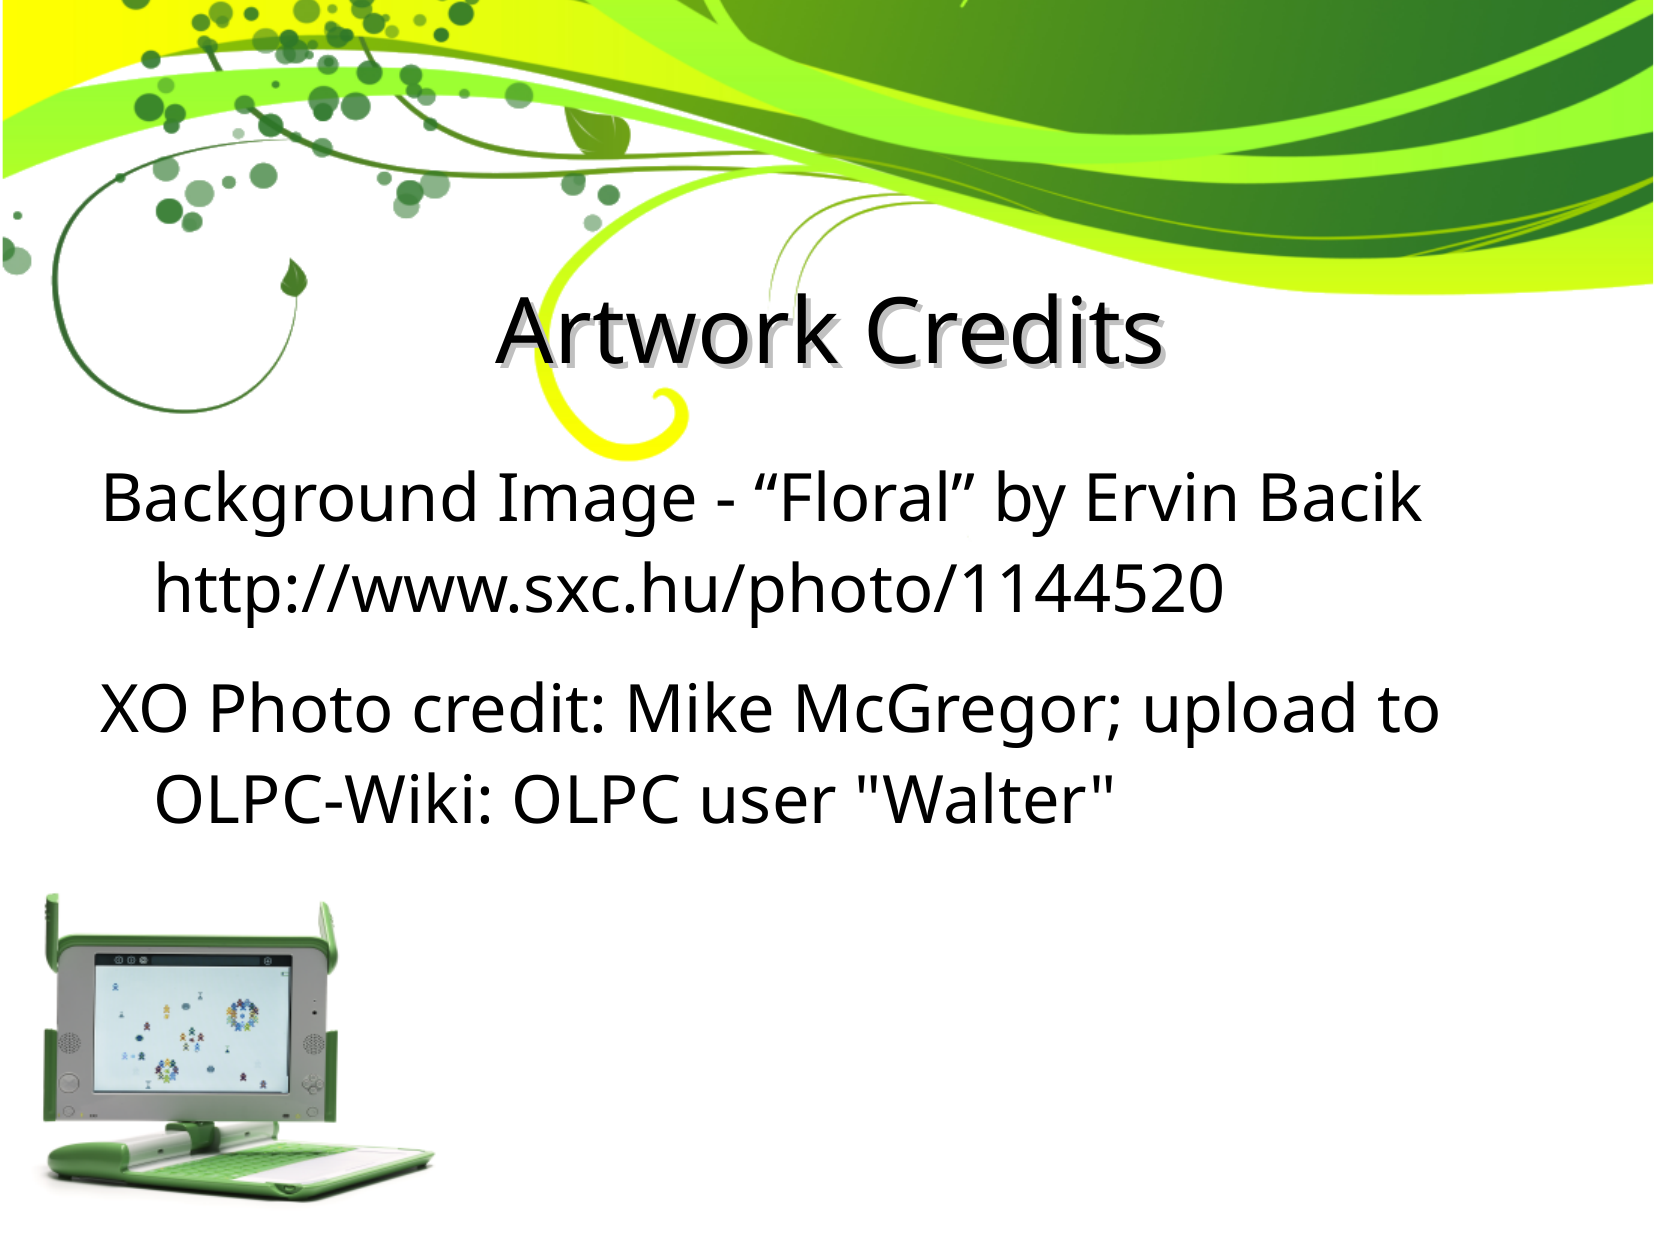

# Artwork Credits
Background Image - “Floral” by Ervin Bacik http://www.sxc.hu/photo/1144520
XO Photo credit: Mike McGregor; upload to OLPC-Wiki: OLPC user "Walter"